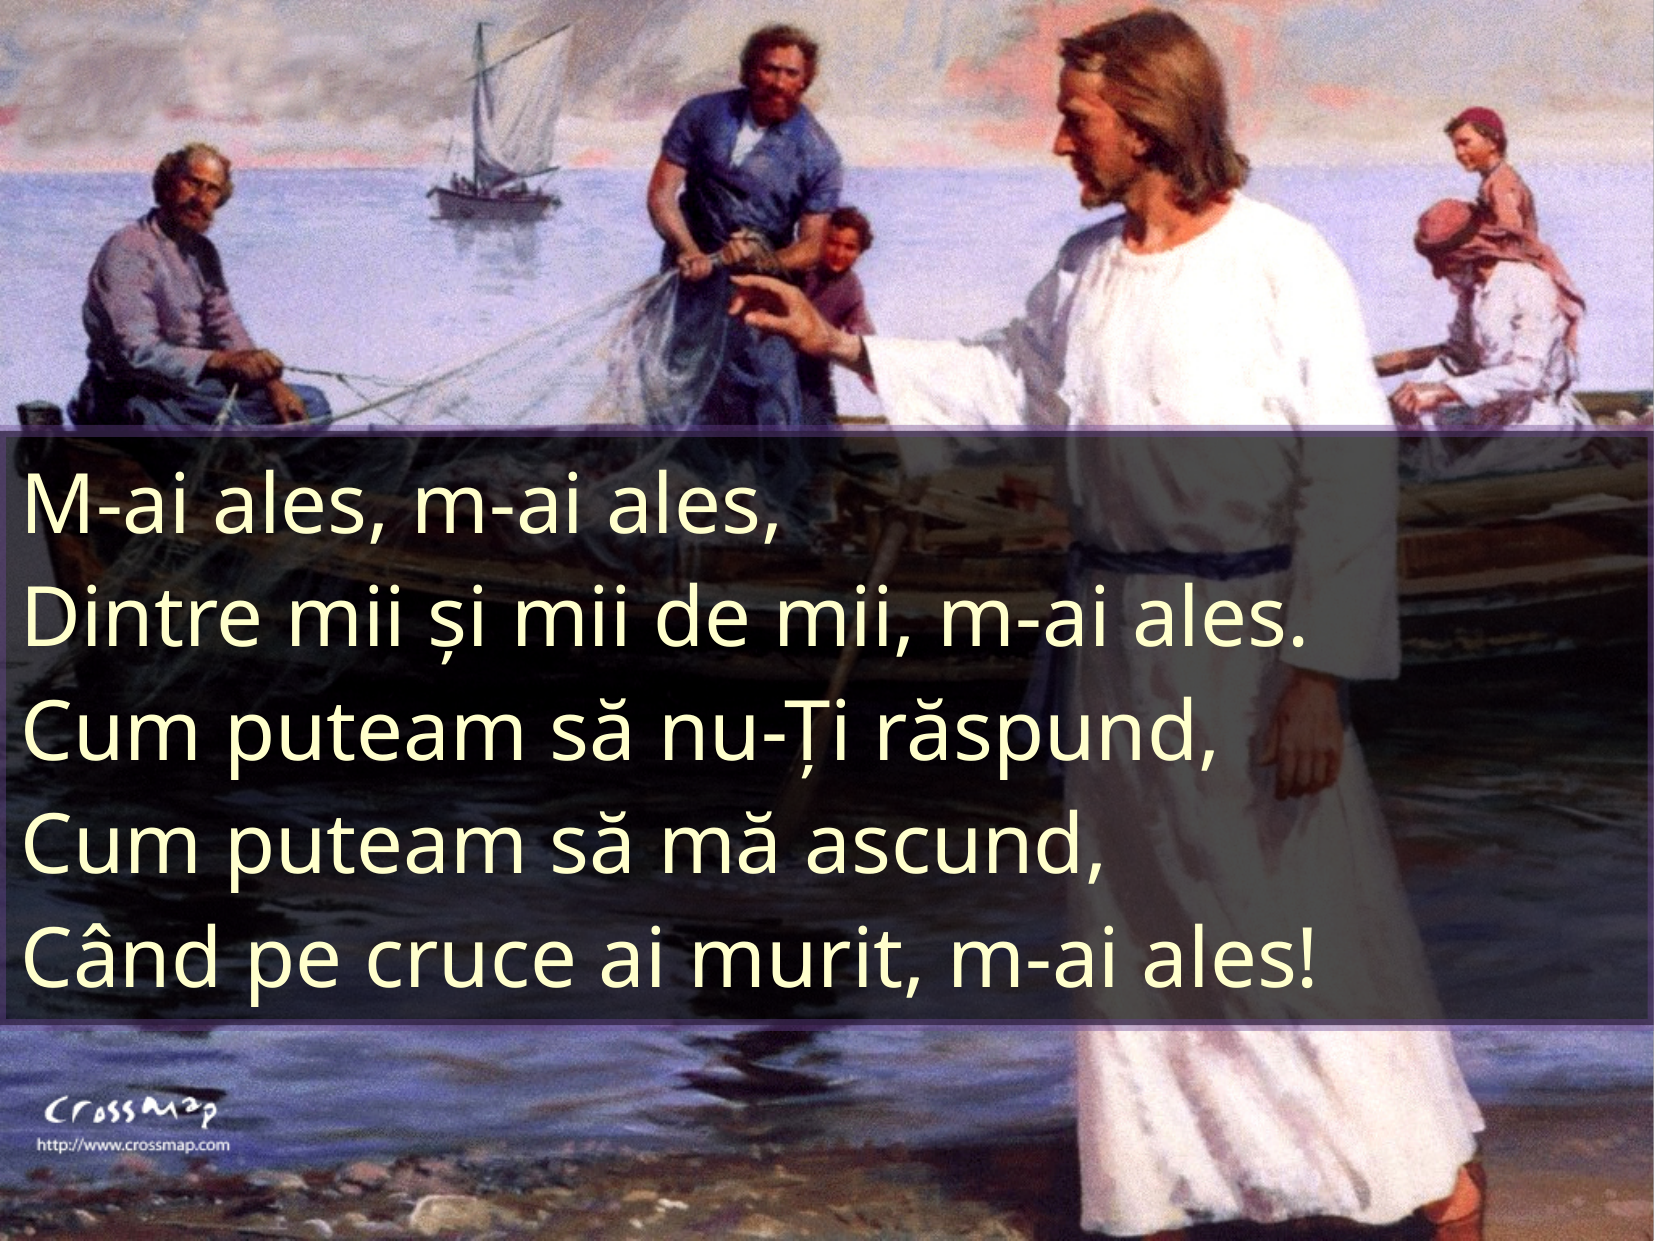

M-ai ales, m-ai ales,
Dintre mii şi mii de mii, m-ai ales.
Cum puteam să nu-Ţi răspund,
Cum puteam să mă ascund,
Când pe cruce ai murit, m-ai ales!